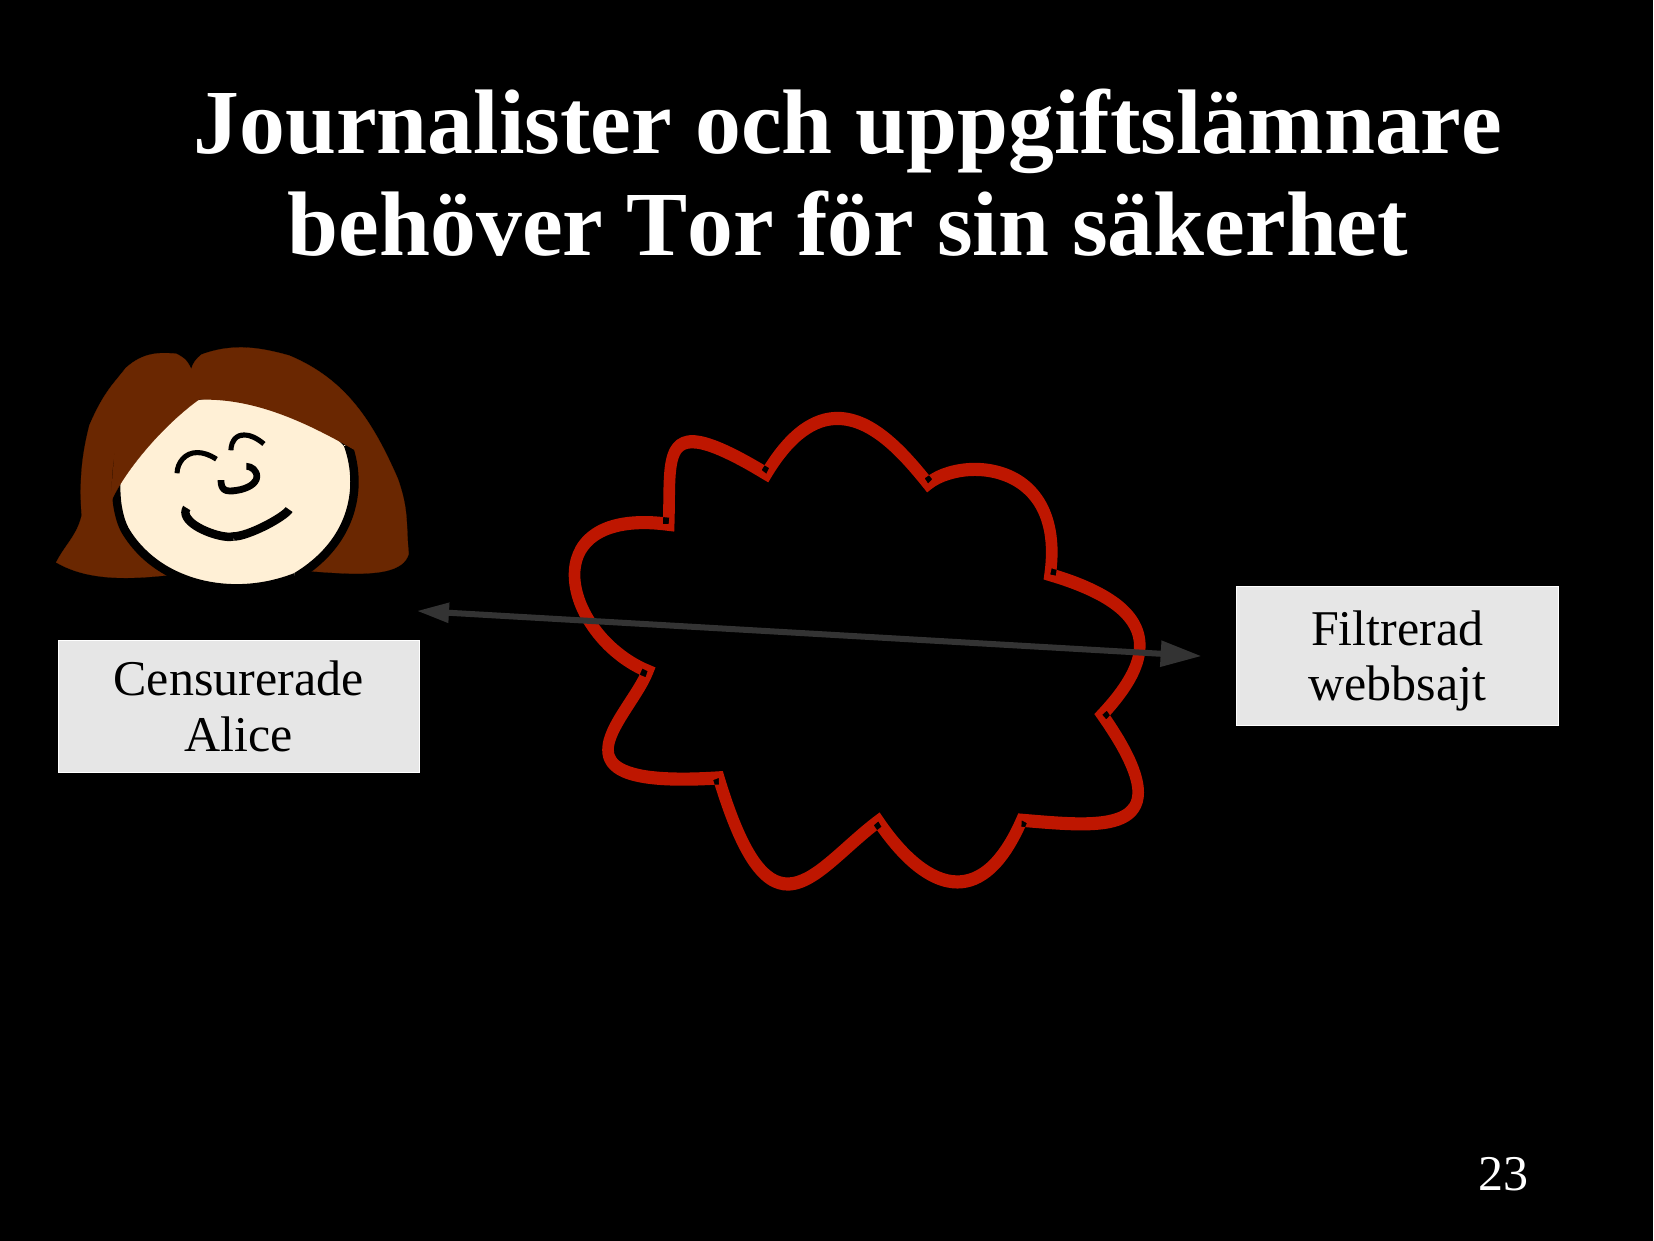

Journalister och uppgiftslämnare
behöver Tor för sin säkerhet
Filtrerad
webbsajt
Censurerade
Alice